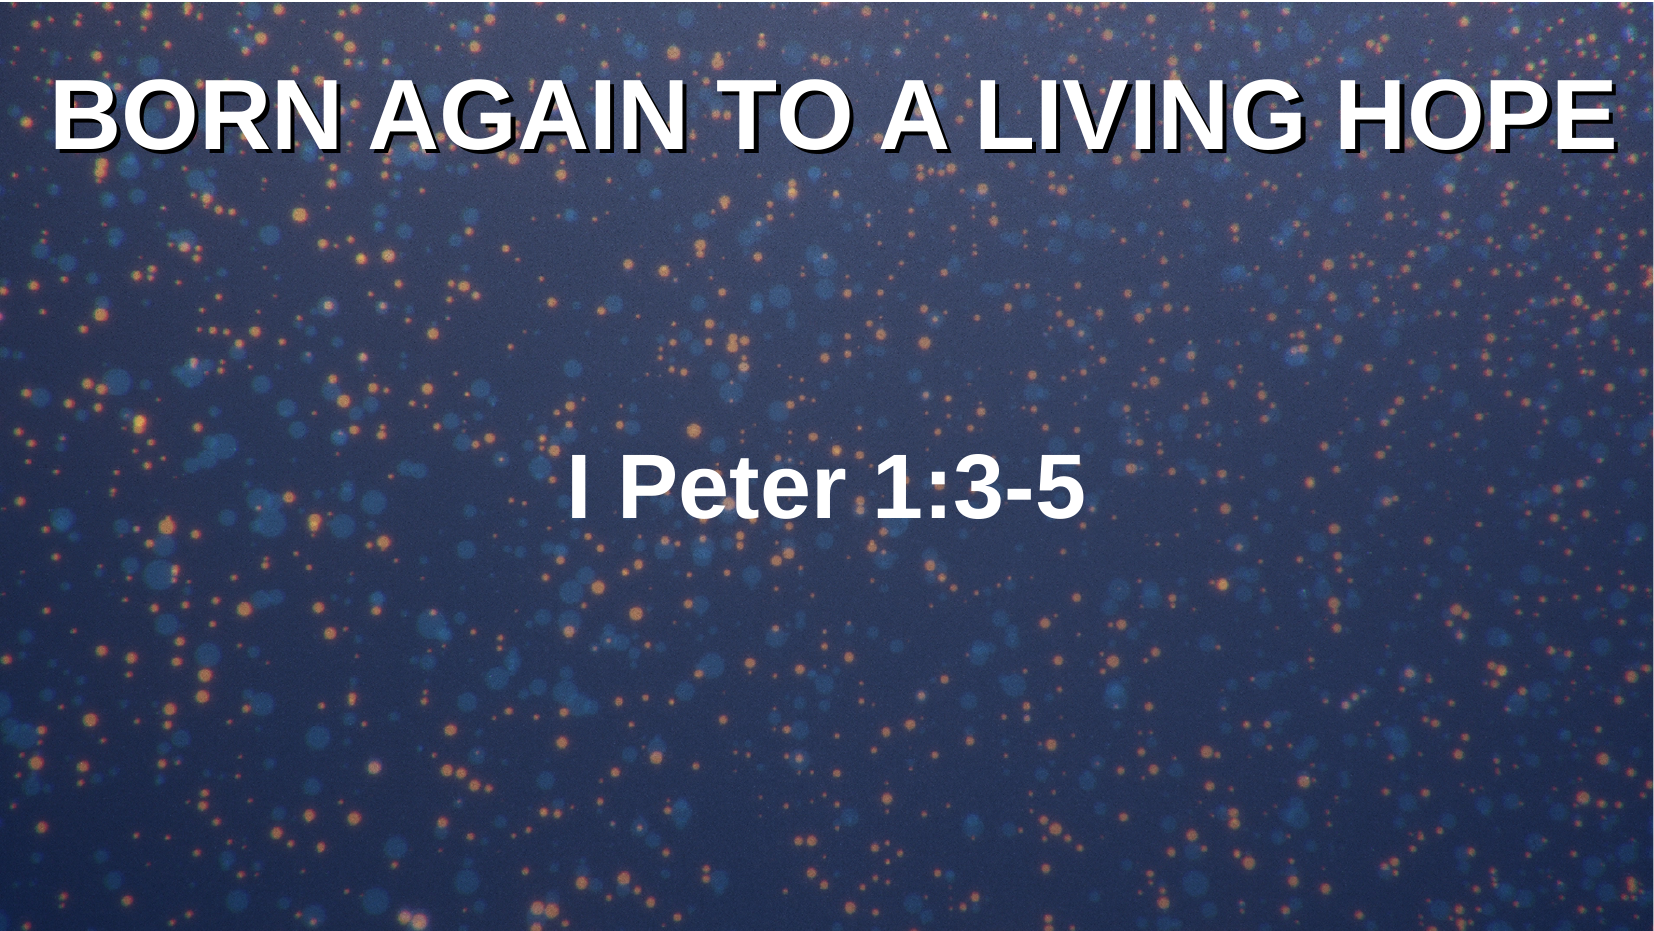

# BORN AGAIN TO A LIVING HOPE
I Peter 1:3-5